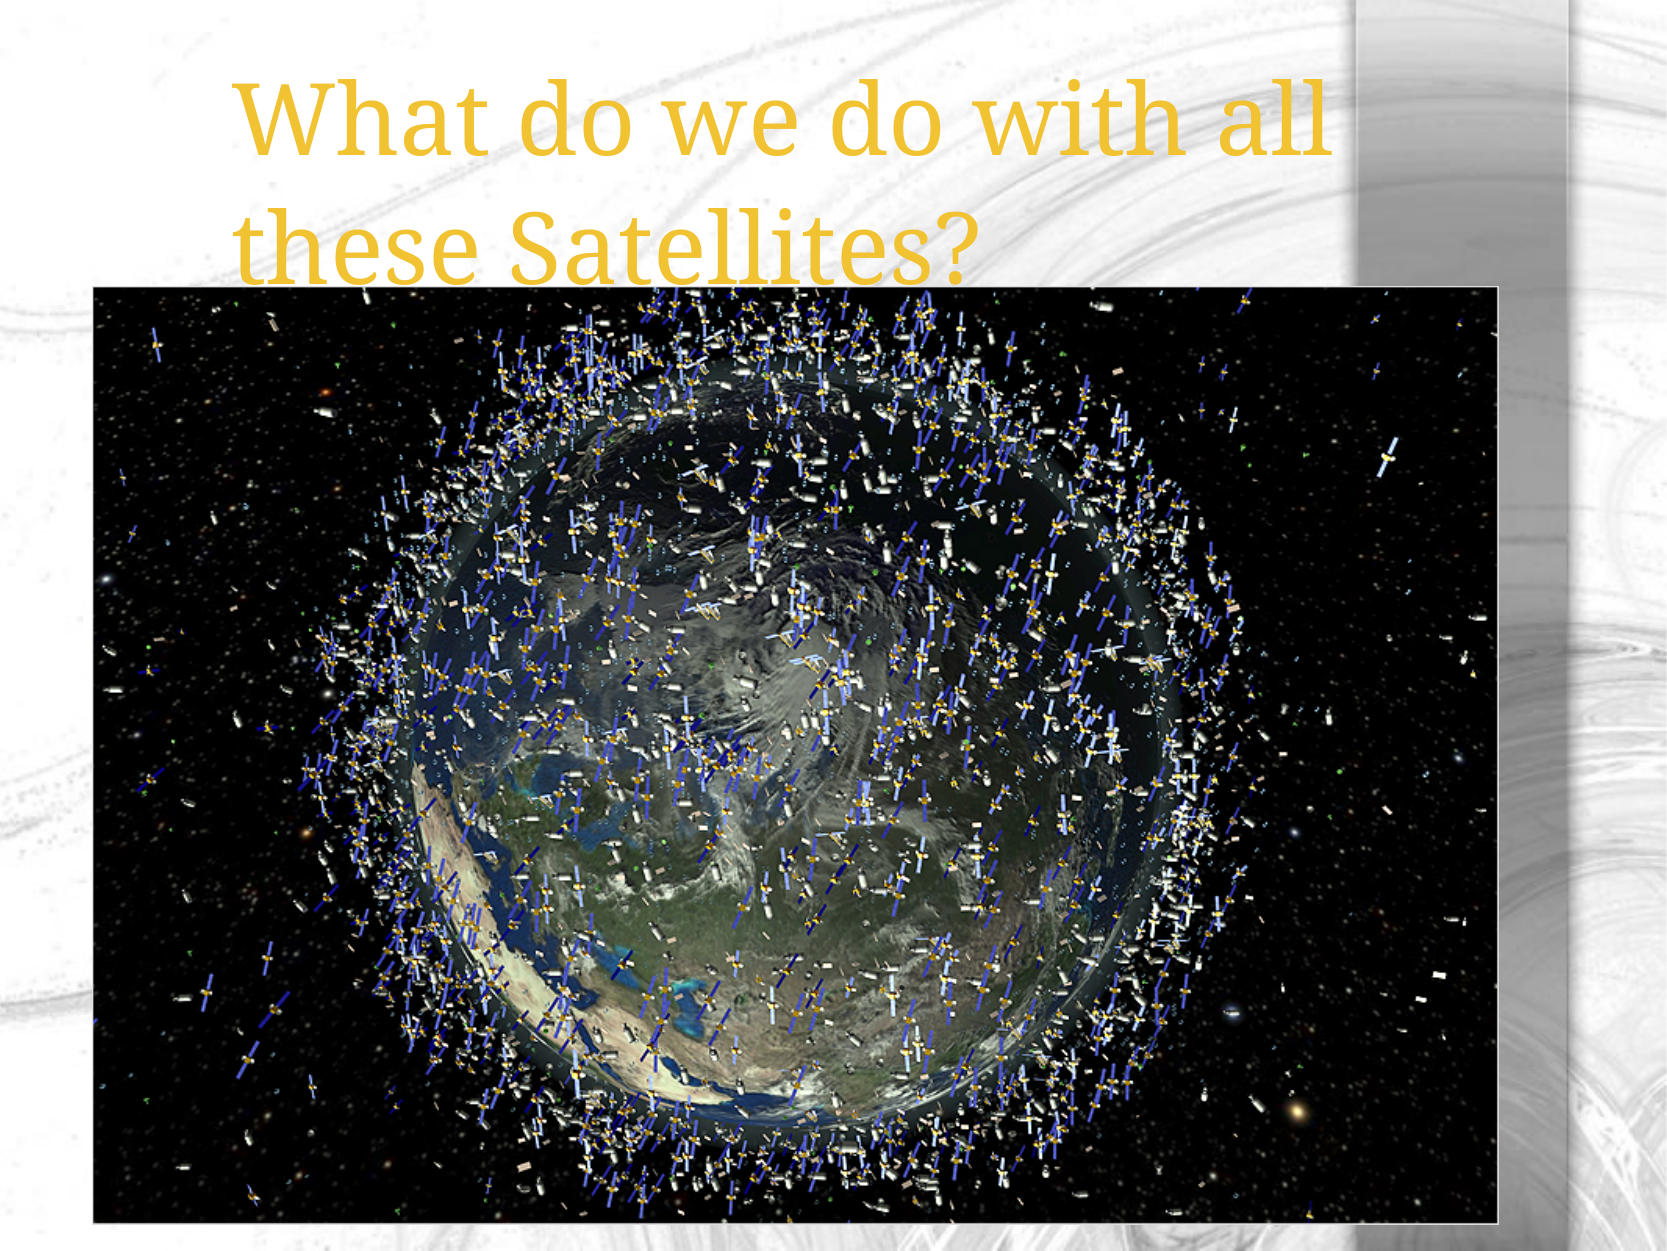

# What do we do with all these Satellites?